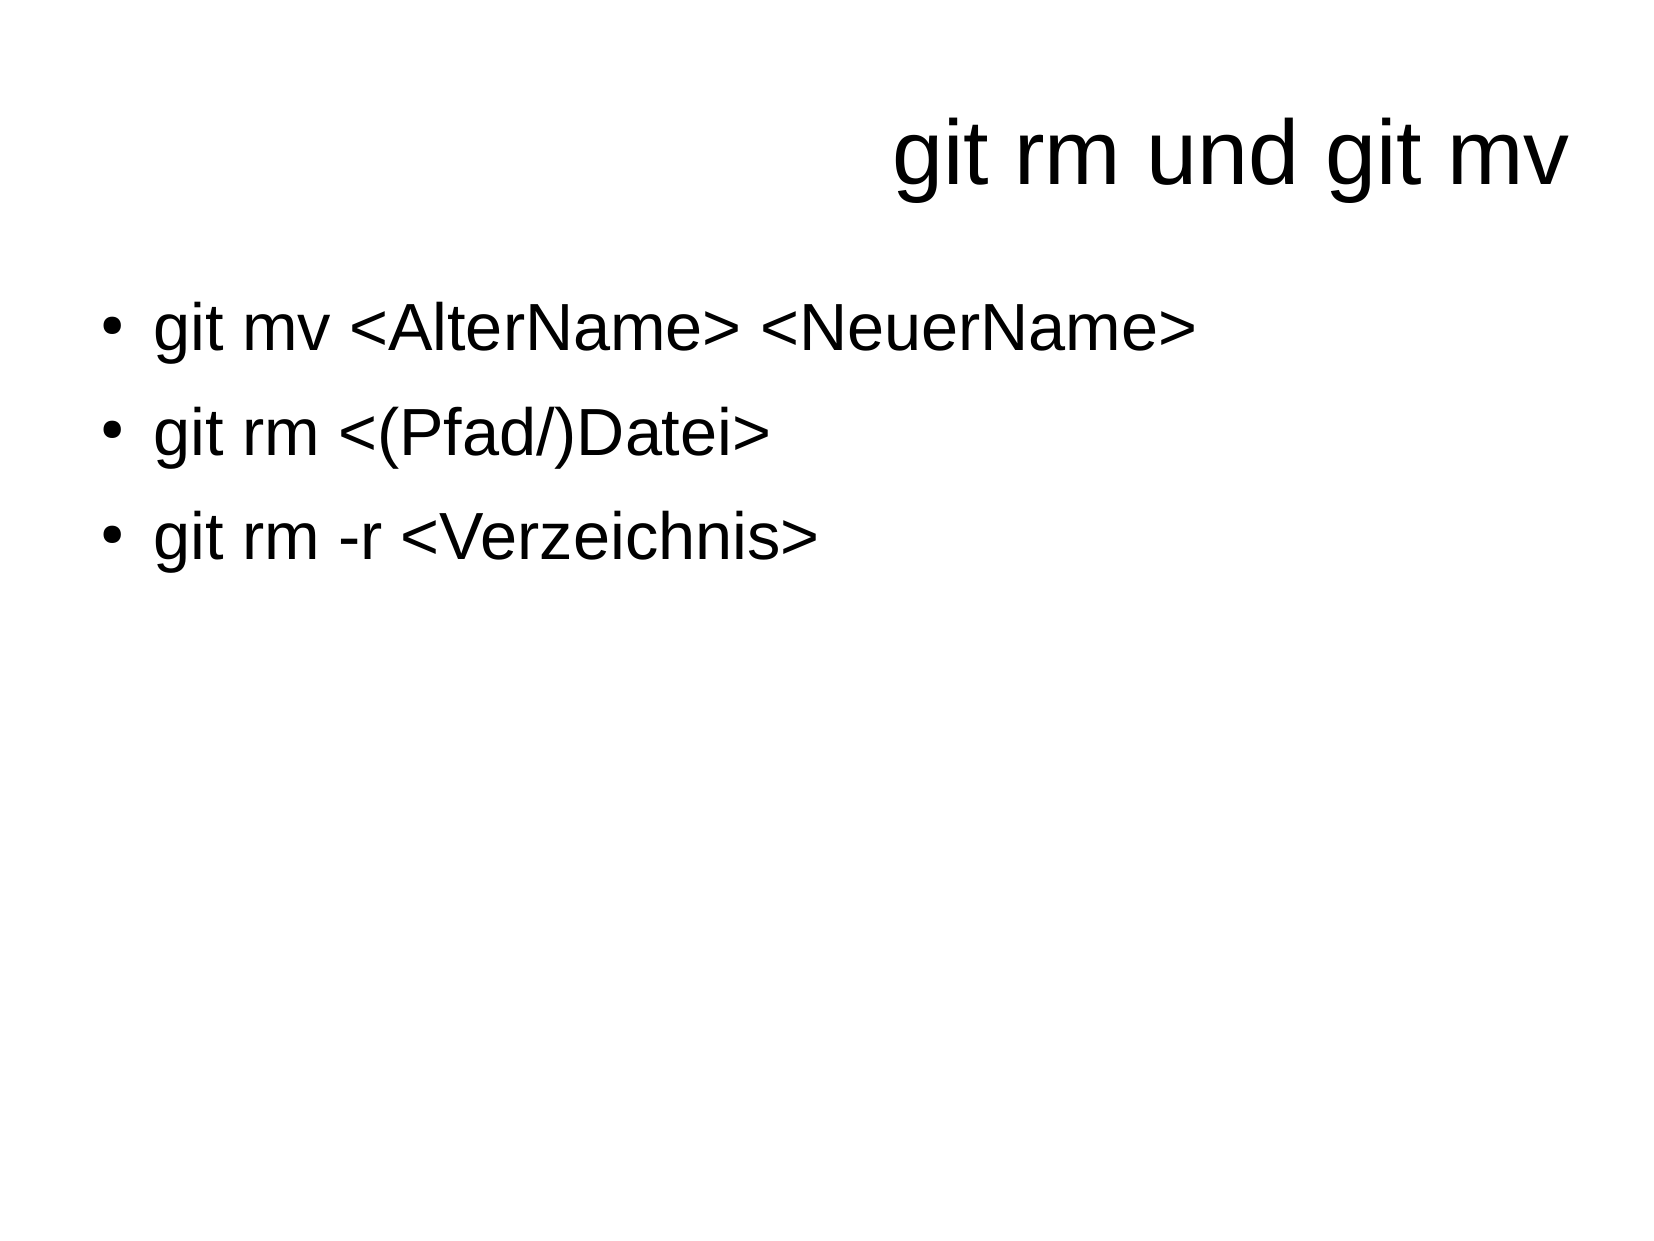

# git rm und git mv
git mv <AlterName> <NeuerName>
git rm <(Pfad/)Datei>
git rm -r <Verzeichnis>